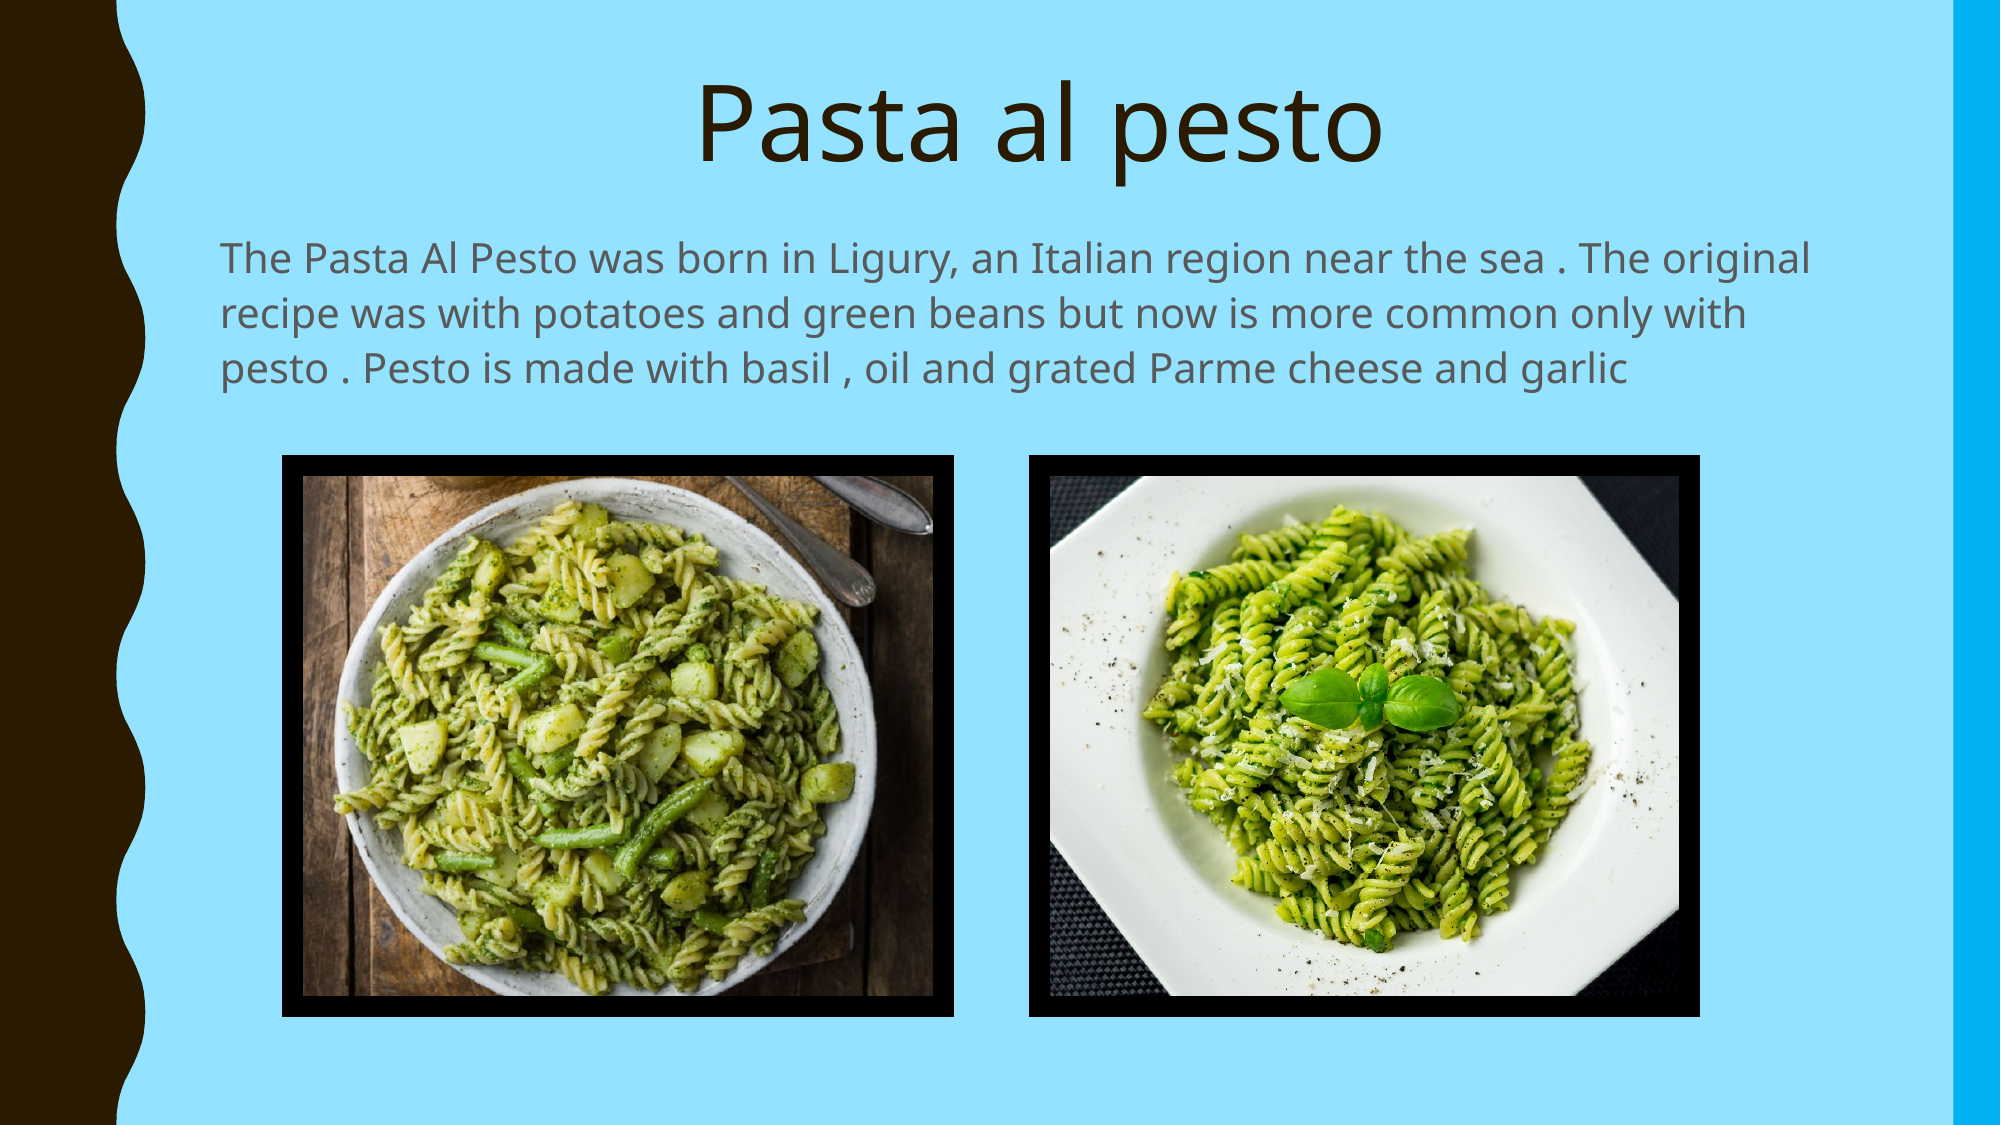

# Pasta al pesto
The Pasta Al Pesto was born in Ligury, an Italian region near the sea . The original recipe was with potatoes and green beans but now is more common only with pesto . Pesto is made with basil , oil and grated Parme cheese and garlic